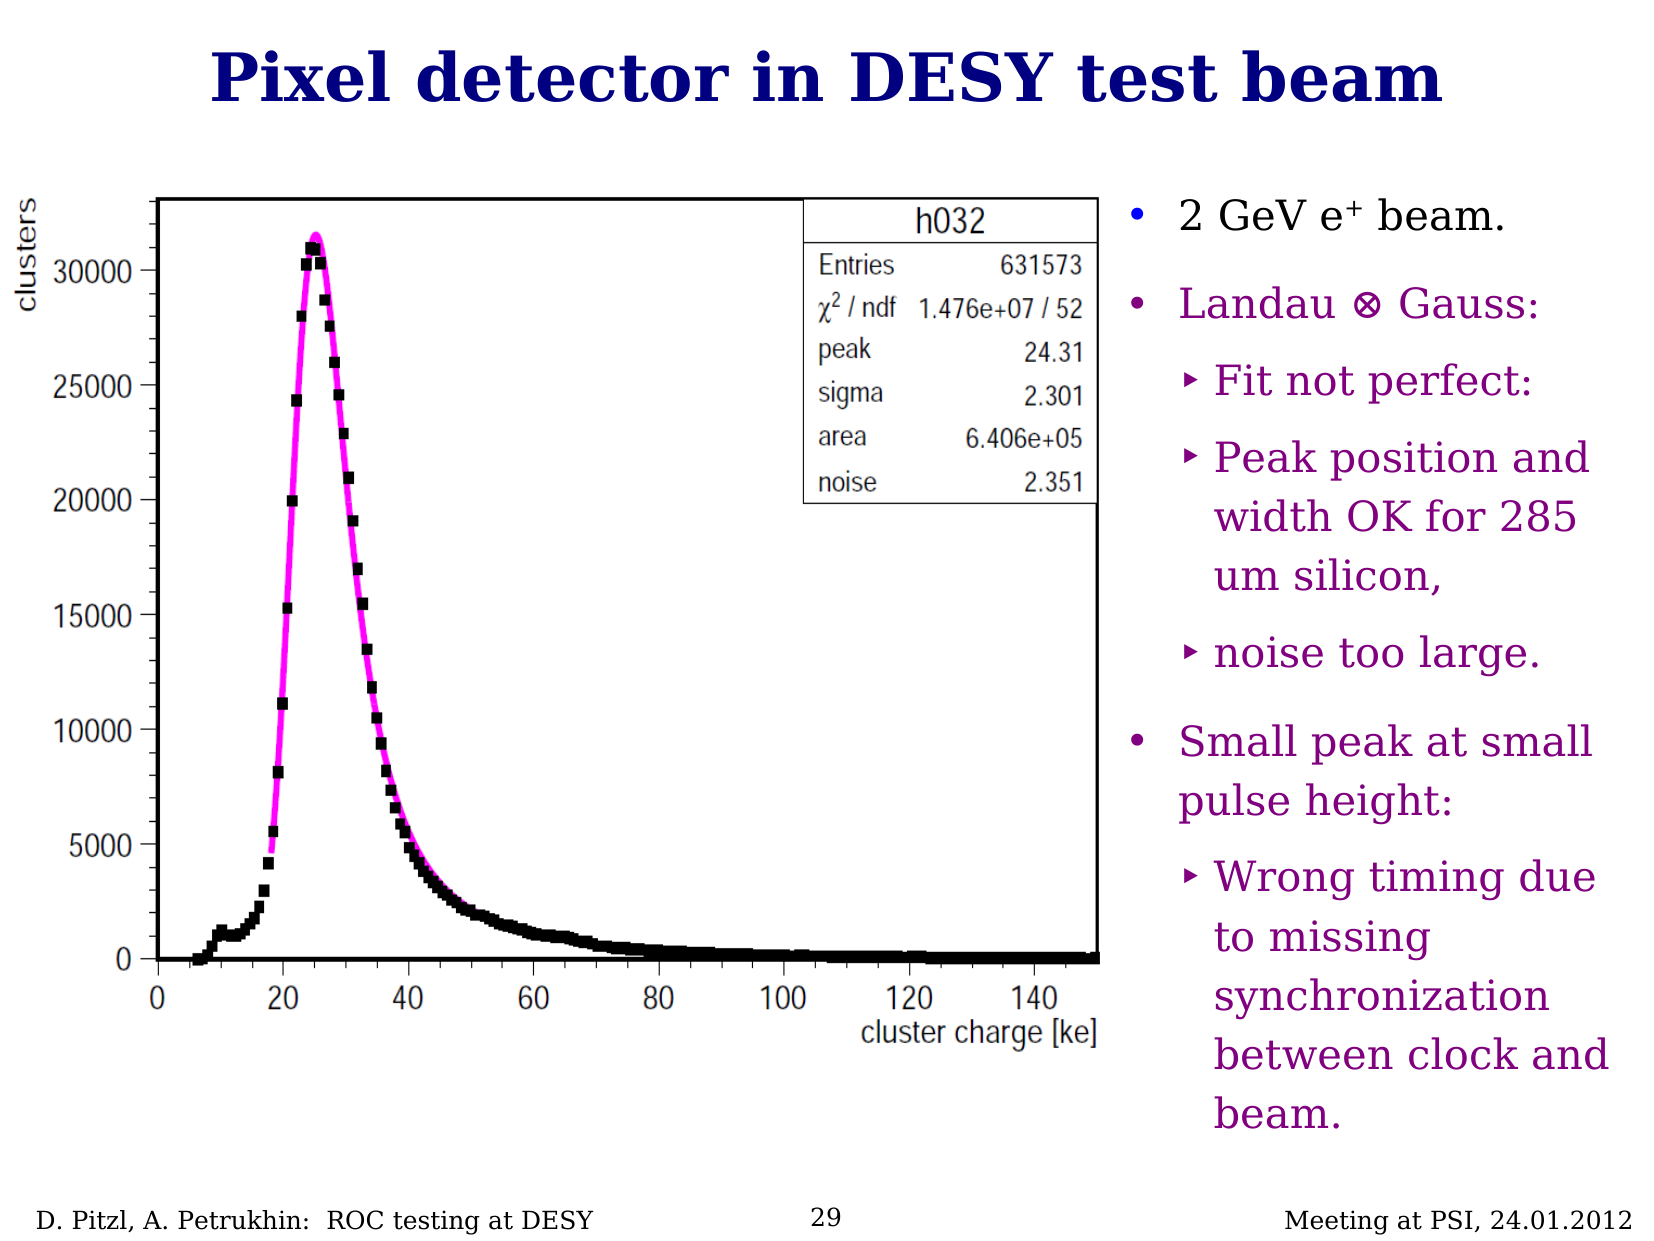

# Pixel detector in DESY test beam
2 GeV e+ beam.
Landau ⊗ Gauss:
Fit not perfect:
Peak position and width OK for 285 um silicon,
noise too large.
Small peak at small pulse height:
Wrong timing due to missing synchronization between clock and beam.